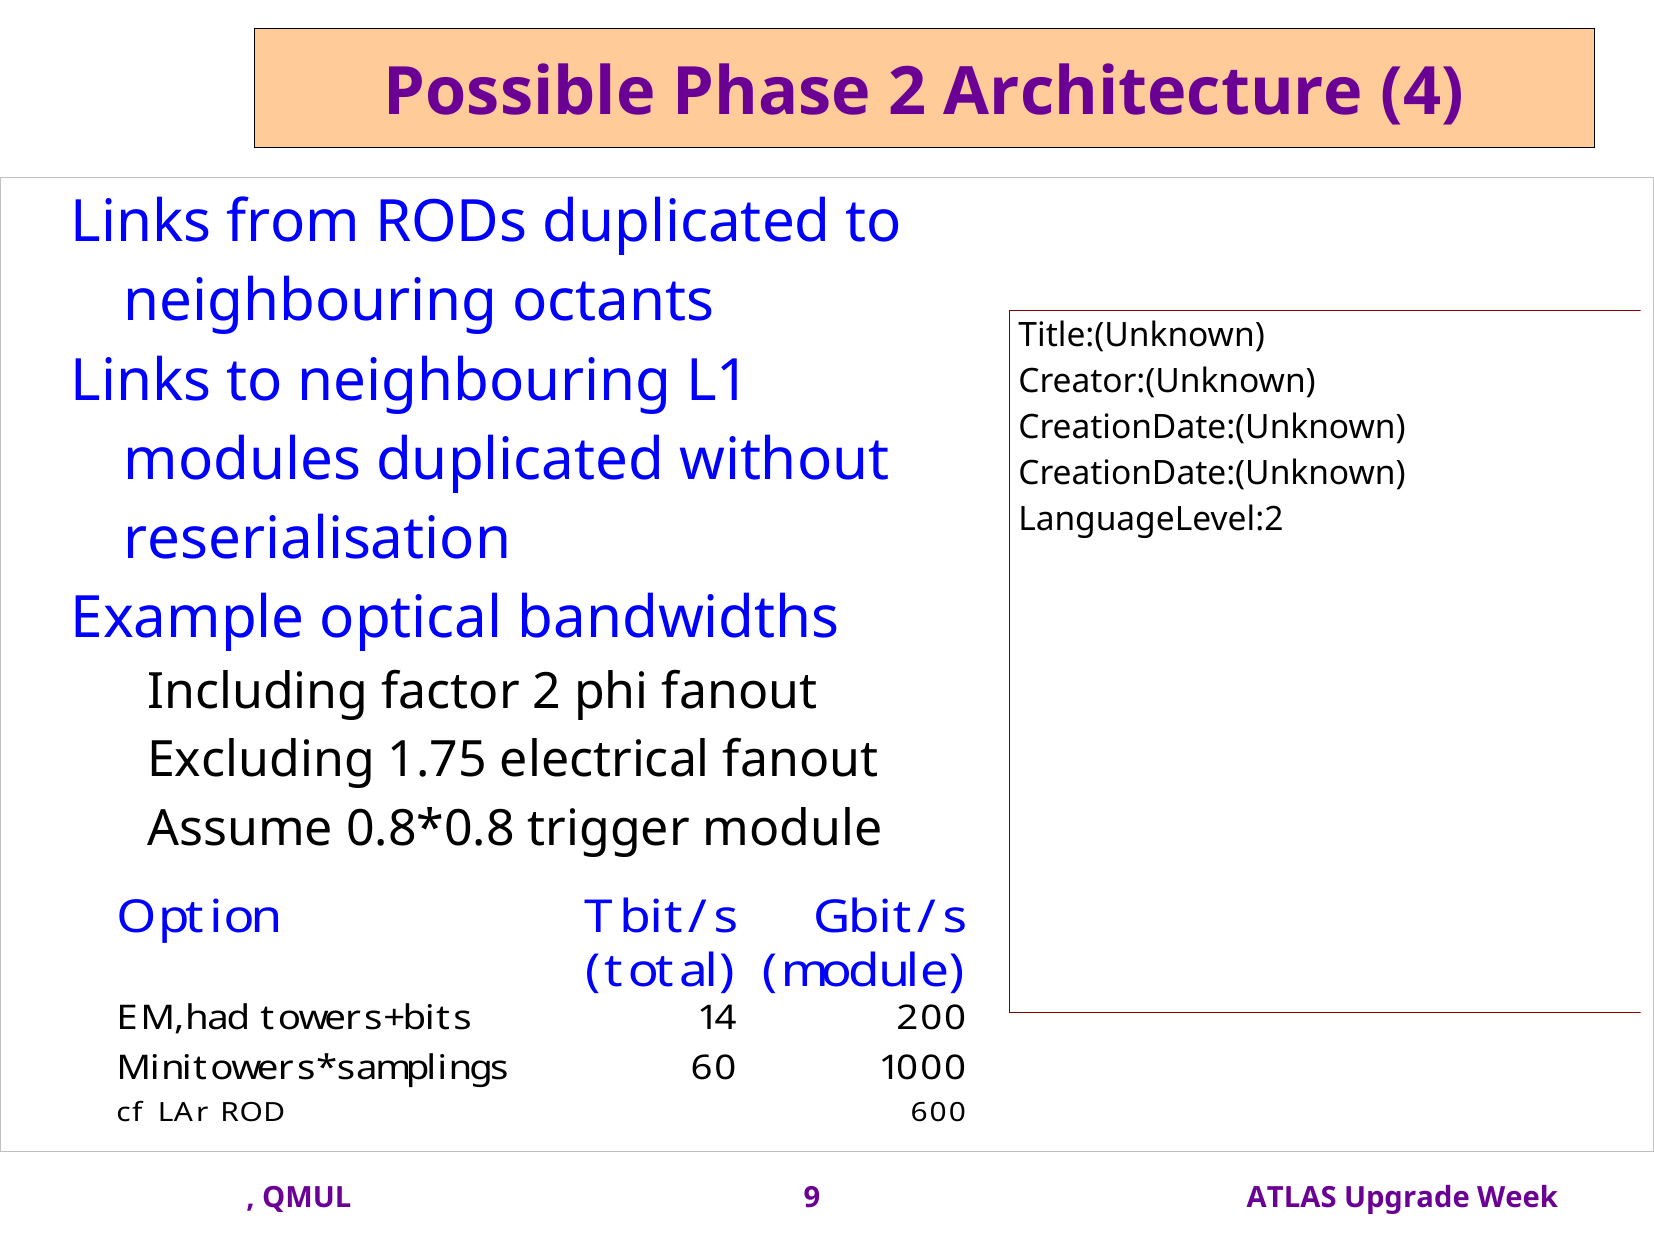

# Possible Phase 2 Architecture (4)
Links from RODs duplicated to neighbouring octants
Links to neighbouring L1 modules duplicated without reserialisation
Example optical bandwidths
Including factor 2 phi fanout
Excluding 1.75 electrical fanout
Assume 0.8*0.8 trigger module